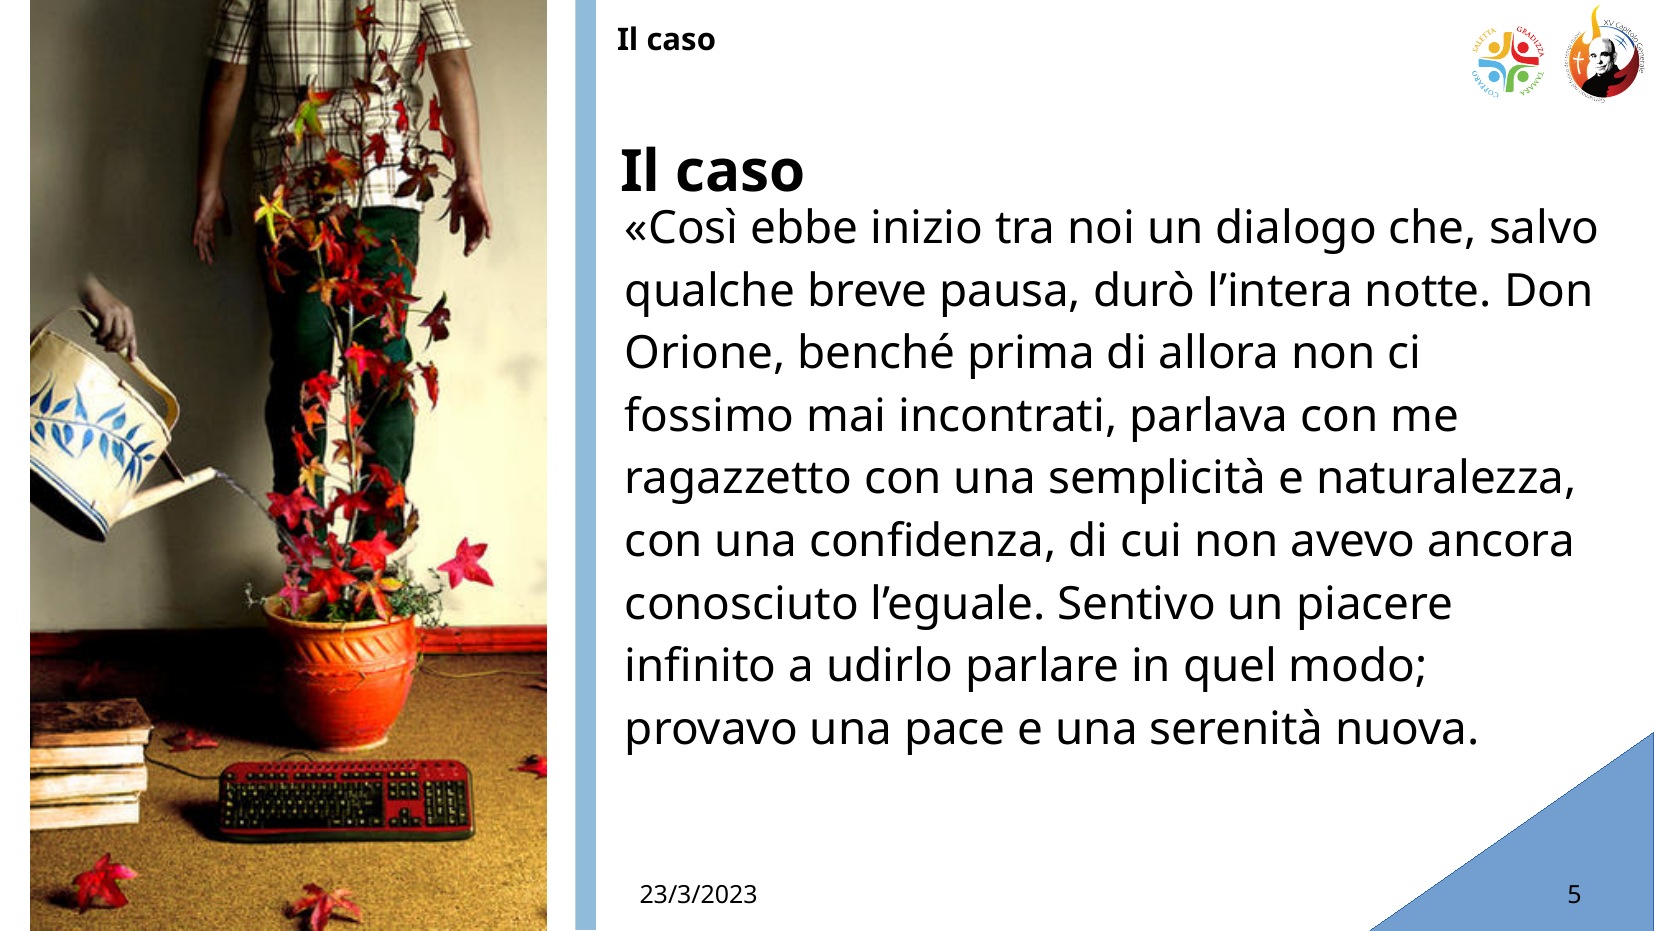

Il caso
Il caso
# «Così ebbe inizio tra noi un dialogo che, salvo qualche breve pausa, durò l’intera notte. Don Orione, benché prima di allora non ci fossimo mai incontrati, parlava con me ragazzetto con una semplicità e naturalezza, con una confidenza, di cui non avevo ancora conosciuto l’eguale. Sentivo un piacere infinito a udirlo parlare in quel modo; provavo una pace e una serenità nuova.